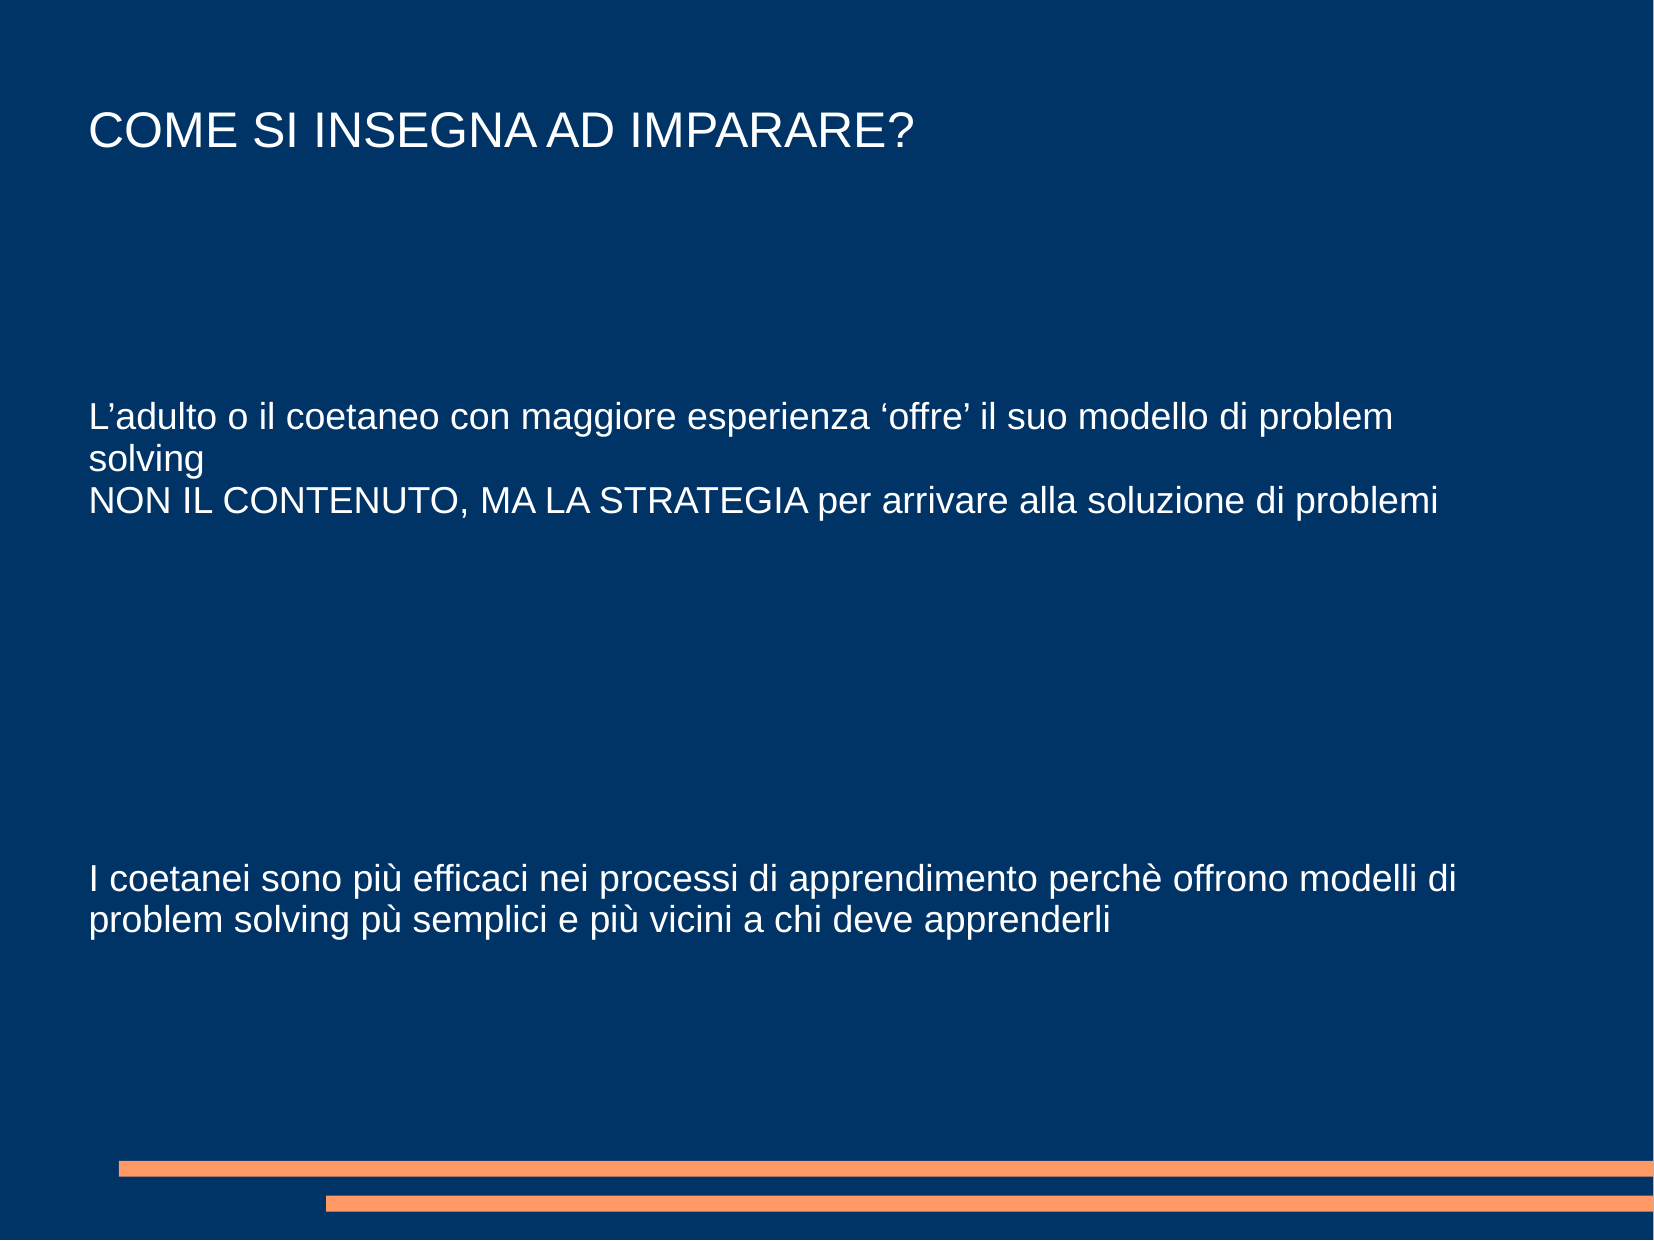

COME SI INSEGNA AD IMPARARE?
L’adulto o il coetaneo con maggiore esperienza ‘offre’ il suo modello di problem solving
NON IL CONTENUTO, MA LA STRATEGIA per arrivare alla soluzione di problemi
I coetanei sono più efficaci nei processi di apprendimento perchè offrono modelli di
problem solving pù semplici e più vicini a chi deve apprenderli